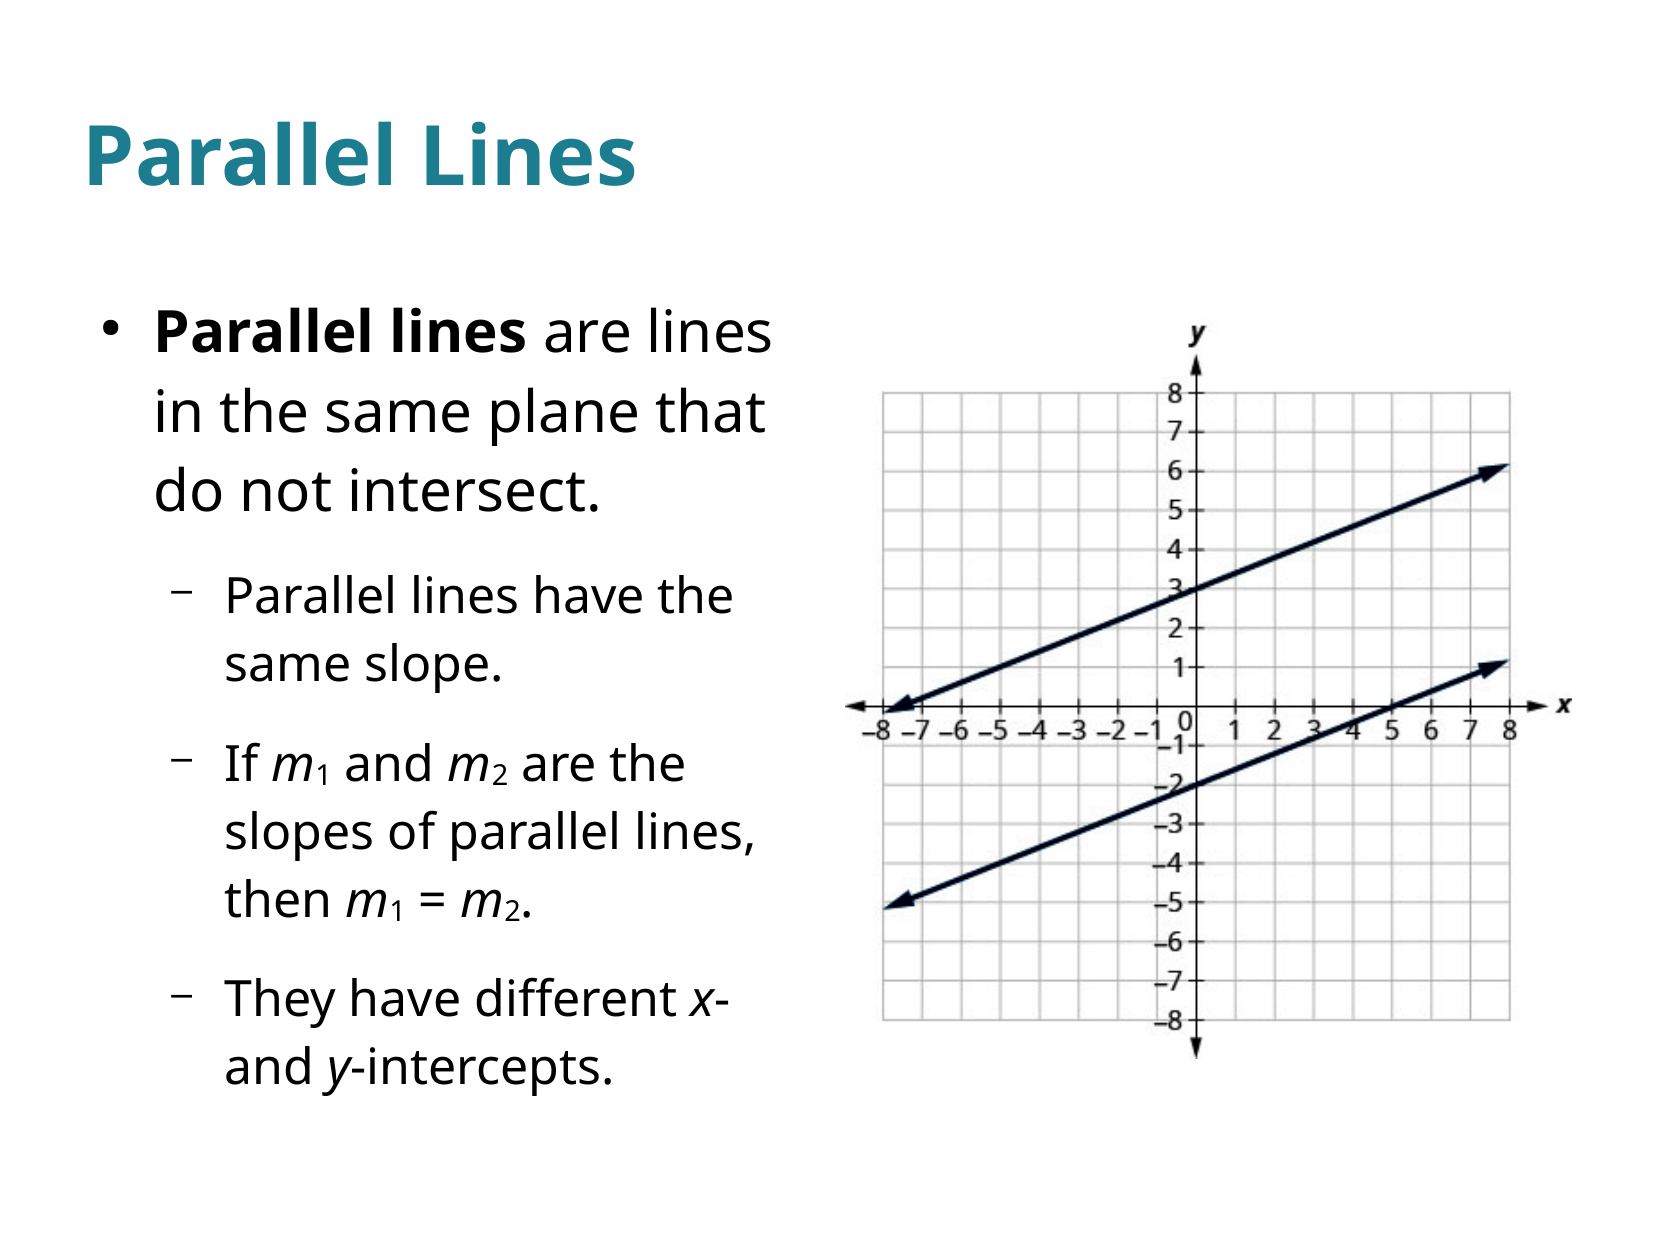

# Parallel Lines
Parallel lines are lines in the same plane that do not intersect.
Parallel lines have the same slope.
If m1 and m2 are the slopes of parallel lines, then m1 = m2.
They have different x- and y-intercepts.